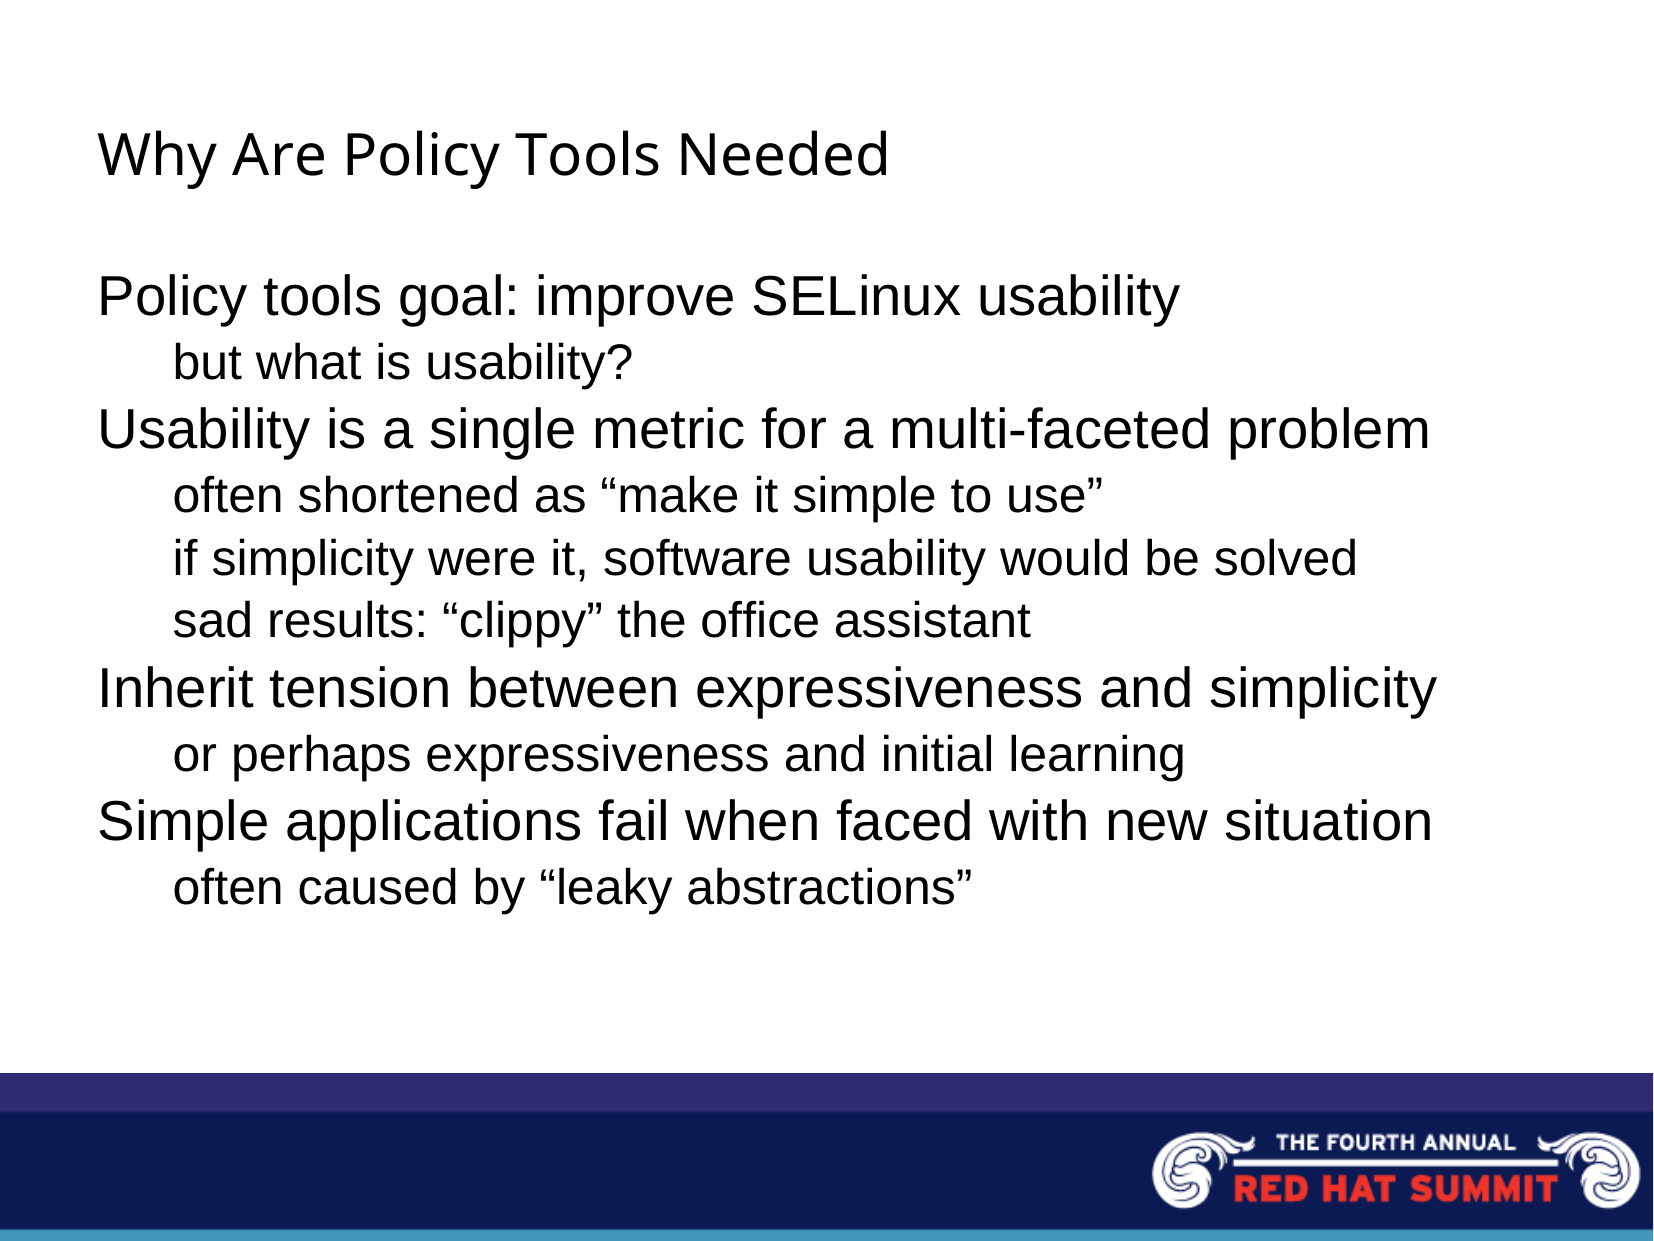

# Why Are Policy Tools Needed
Policy tools goal: improve SELinux usability
but what is usability?
Usability is a single metric for a multi-faceted problem
often shortened as “make it simple to use”
if simplicity were it, software usability would be solved
sad results: “clippy” the office assistant
Inherit tension between expressiveness and simplicity
or perhaps expressiveness and initial learning
Simple applications fail when faced with new situation
often caused by “leaky abstractions”